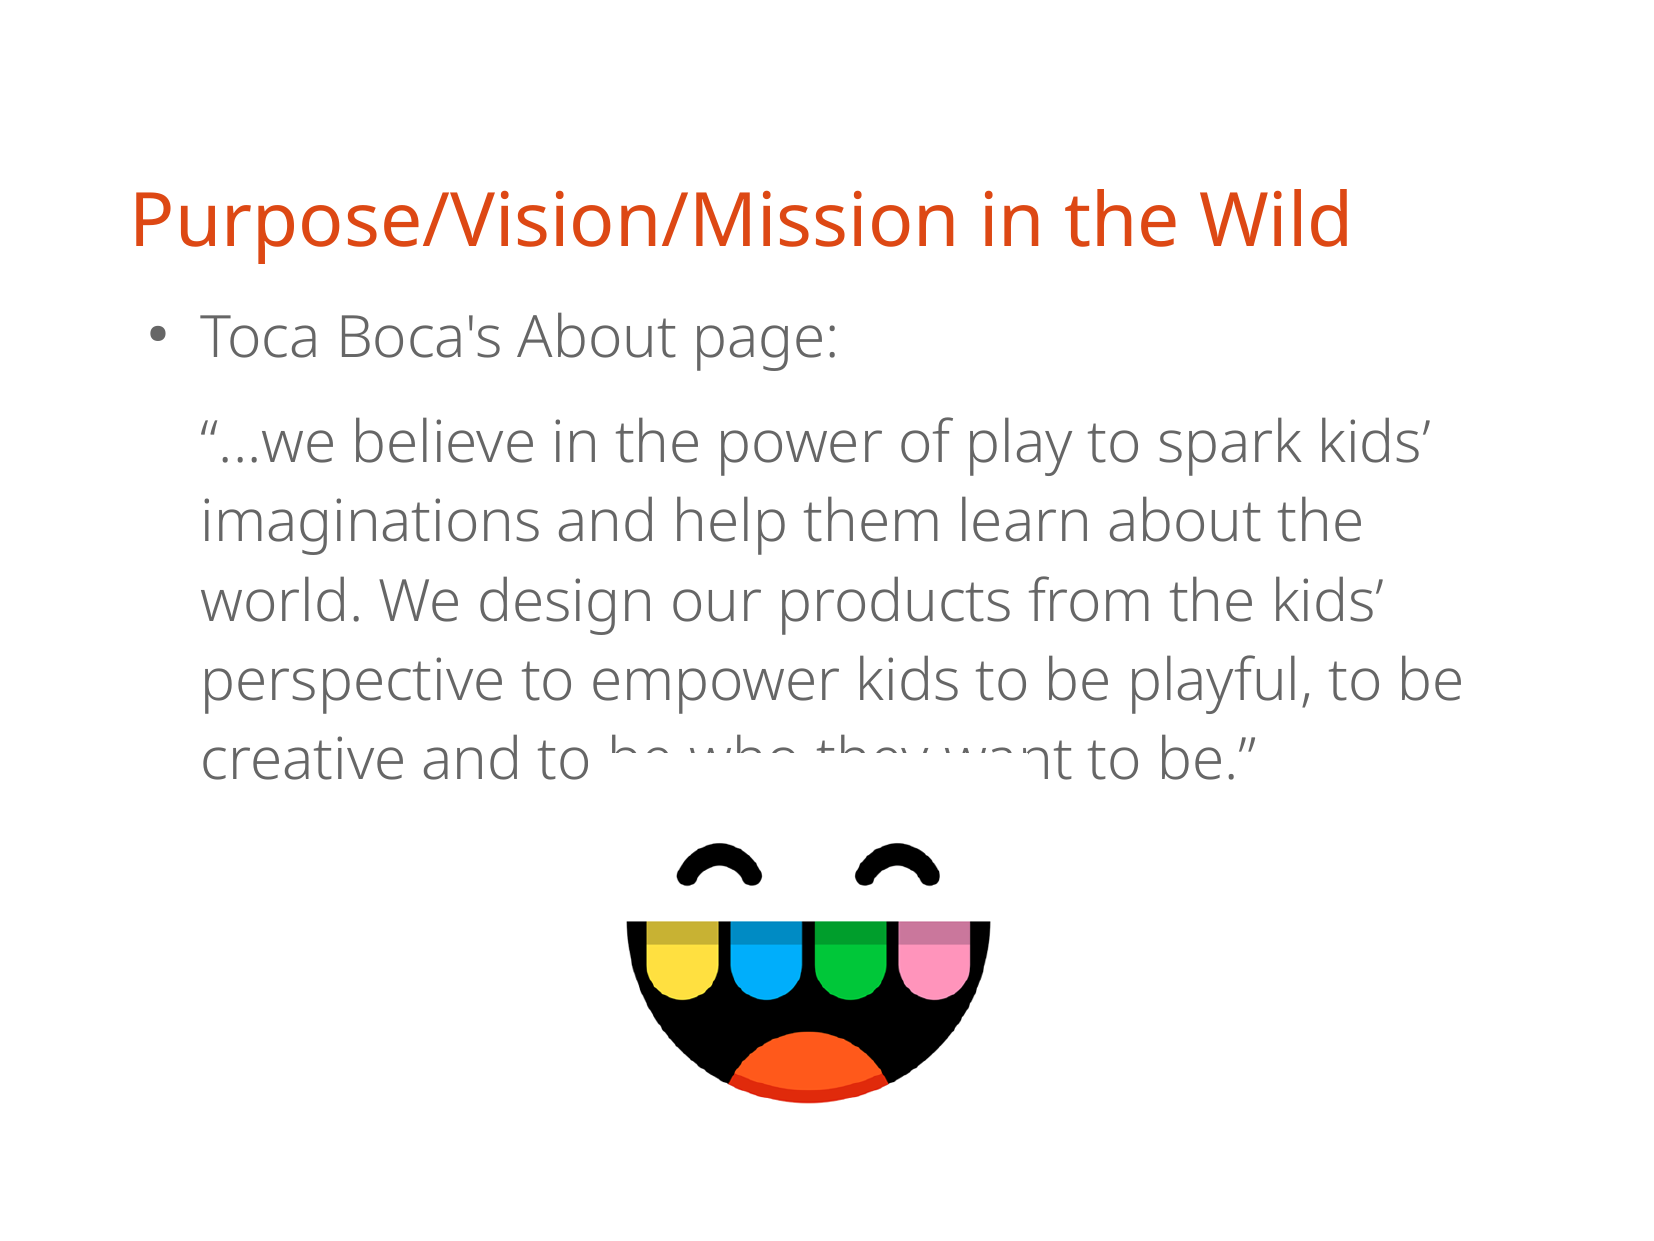

# Purpose/Vision/Mission in the Wild
Toca Boca's About page:
“...we believe in the power of play to spark kids’ imaginations and help them learn about the world. We design our products from the kids’ perspective to empower kids to be playful, to be creative and to be who they want to be.”